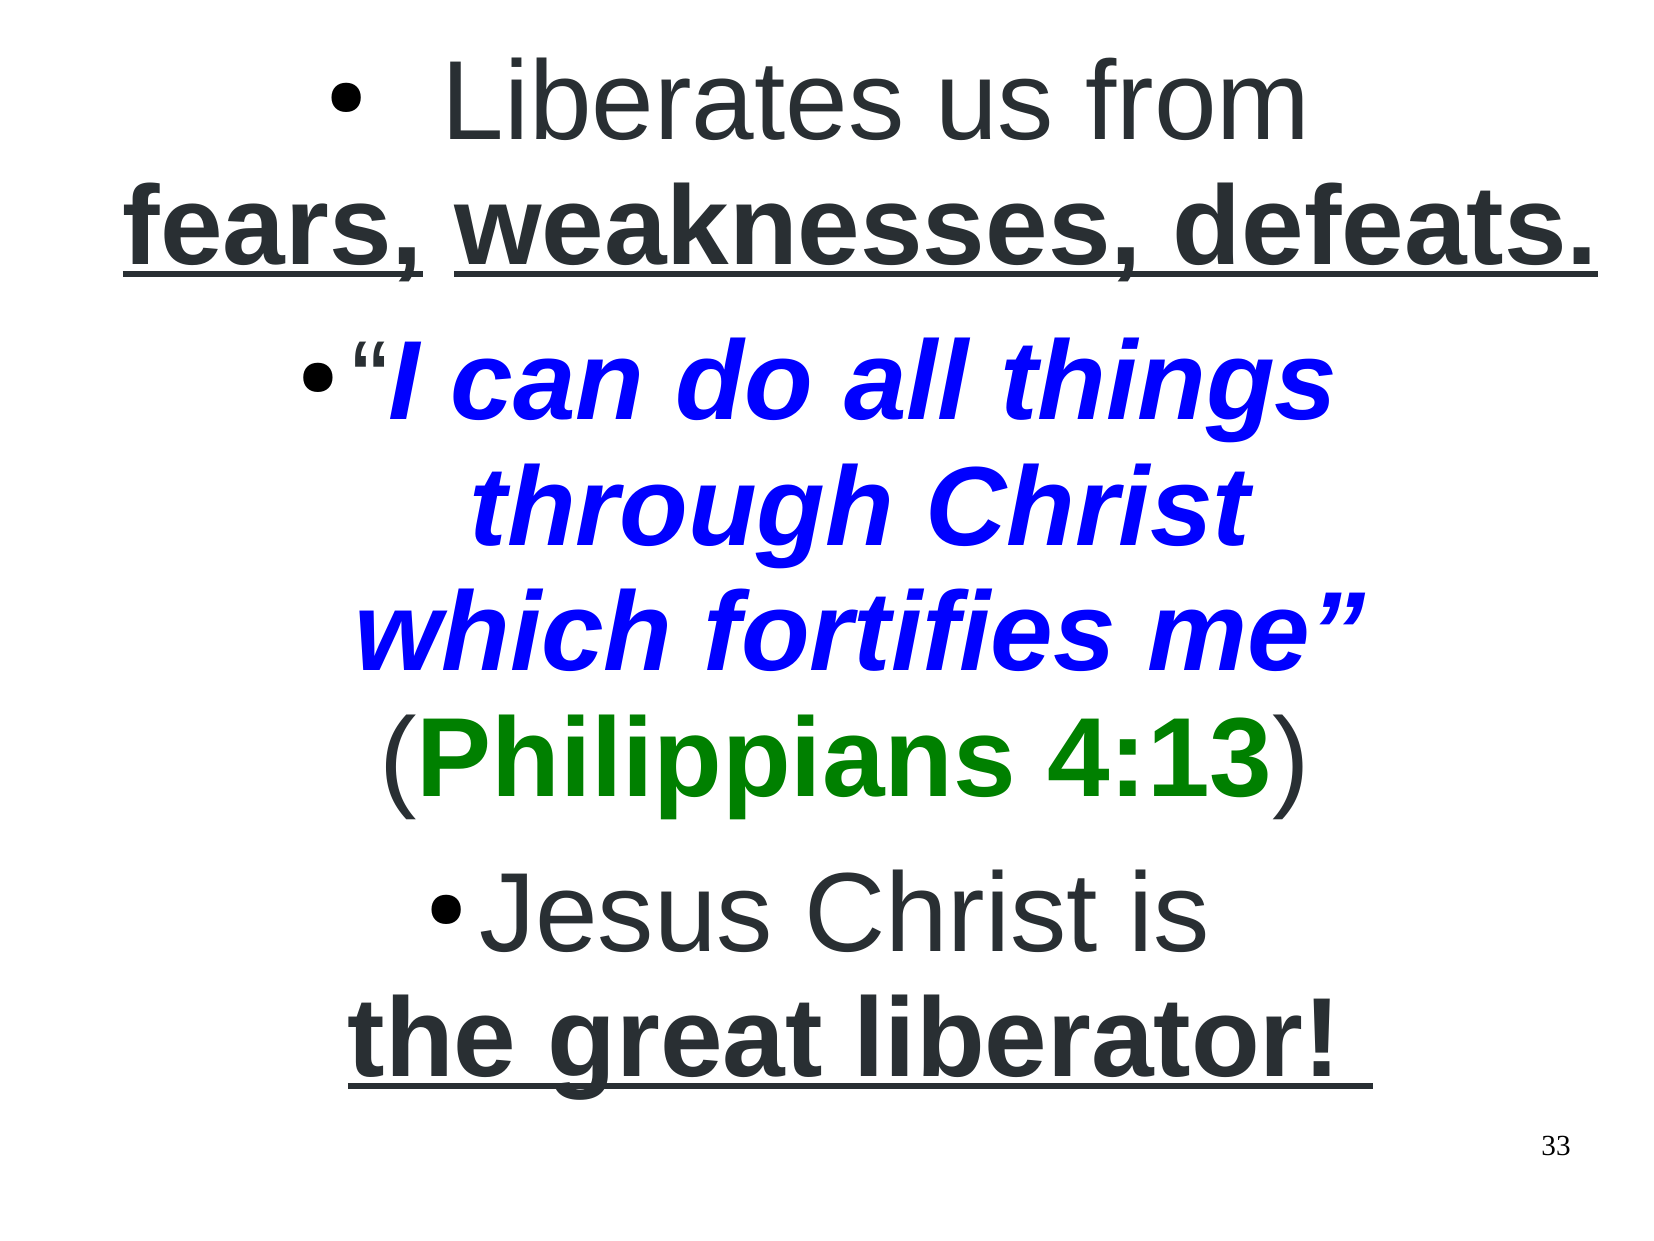

# Liberates us from fears, weaknesses, defeats.
“I can do all things
through Christ
which fortifies me”
(Philippians 4:13)
Jesus Christ is
the great liberator!
33